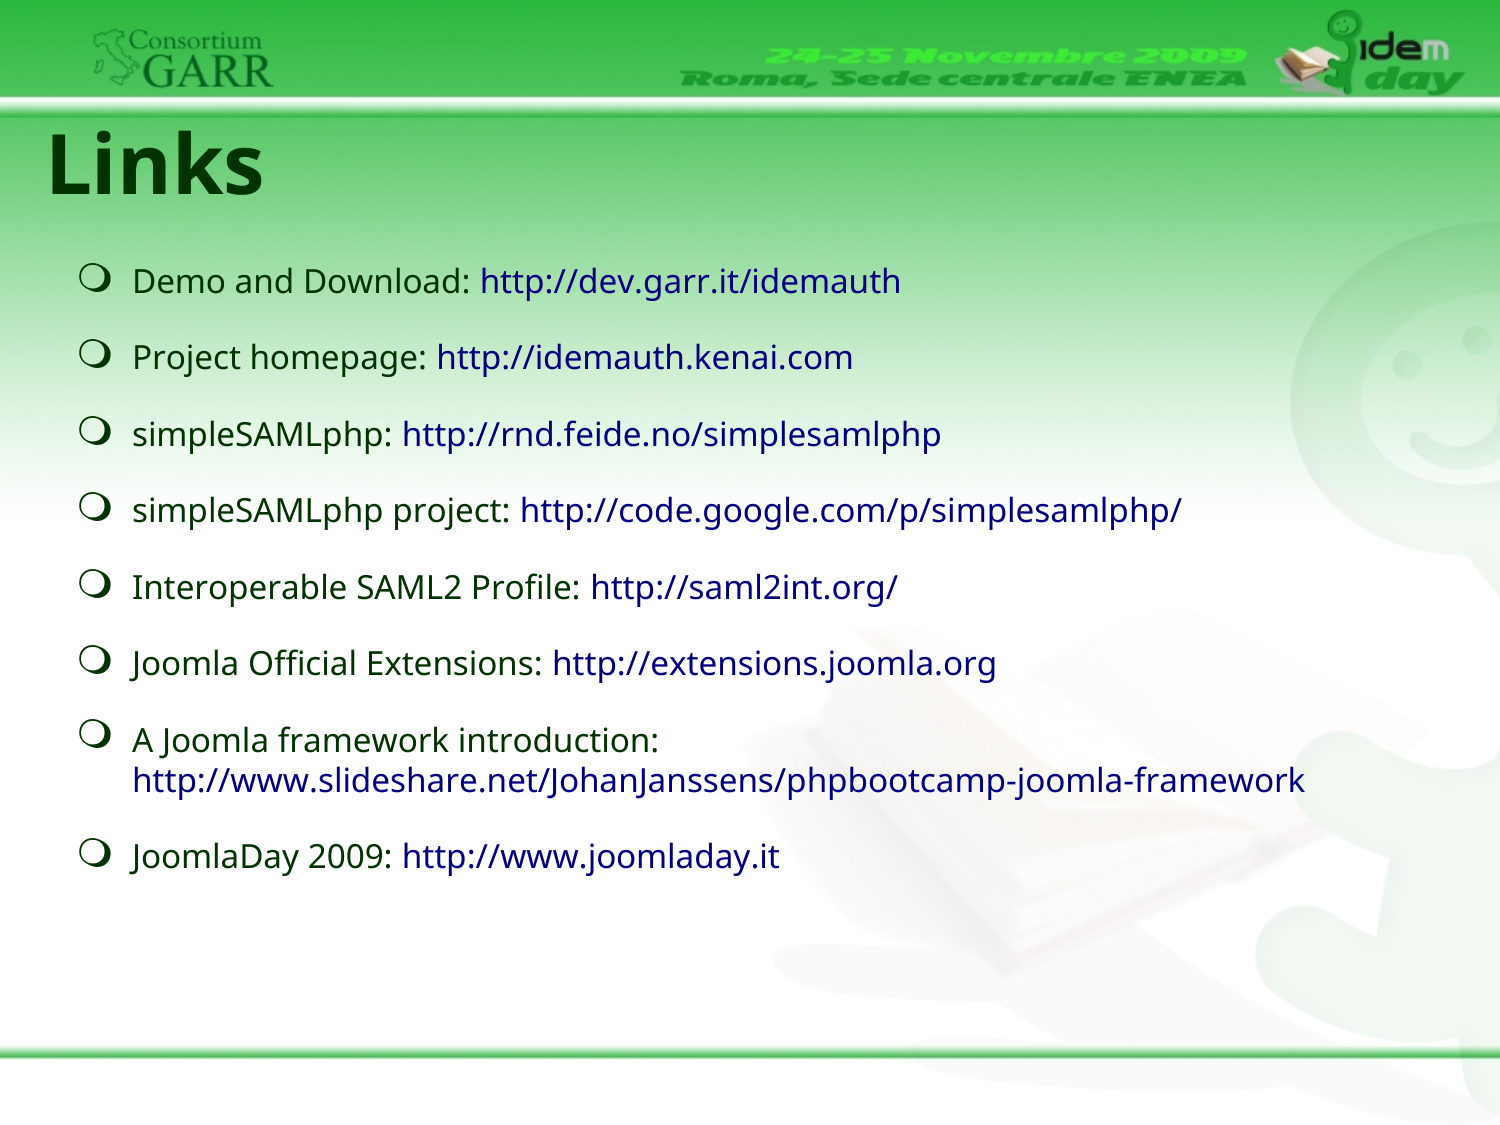

Links
# Demo and Download: http://dev.garr.it/idemauth
Project homepage: http://idemauth.kenai.com
simpleSAMLphp: http://rnd.feide.no/simplesamlphp
simpleSAMLphp project: http://code.google.com/p/simplesamlphp/
Interoperable SAML2 Profile: http://saml2int.org/
Joomla Official Extensions: http://extensions.joomla.org
A Joomla framework introduction: http://www.slideshare.net/JohanJanssens/phpbootcamp-joomla-framework
JoomlaDay 2009: http://www.joomladay.it